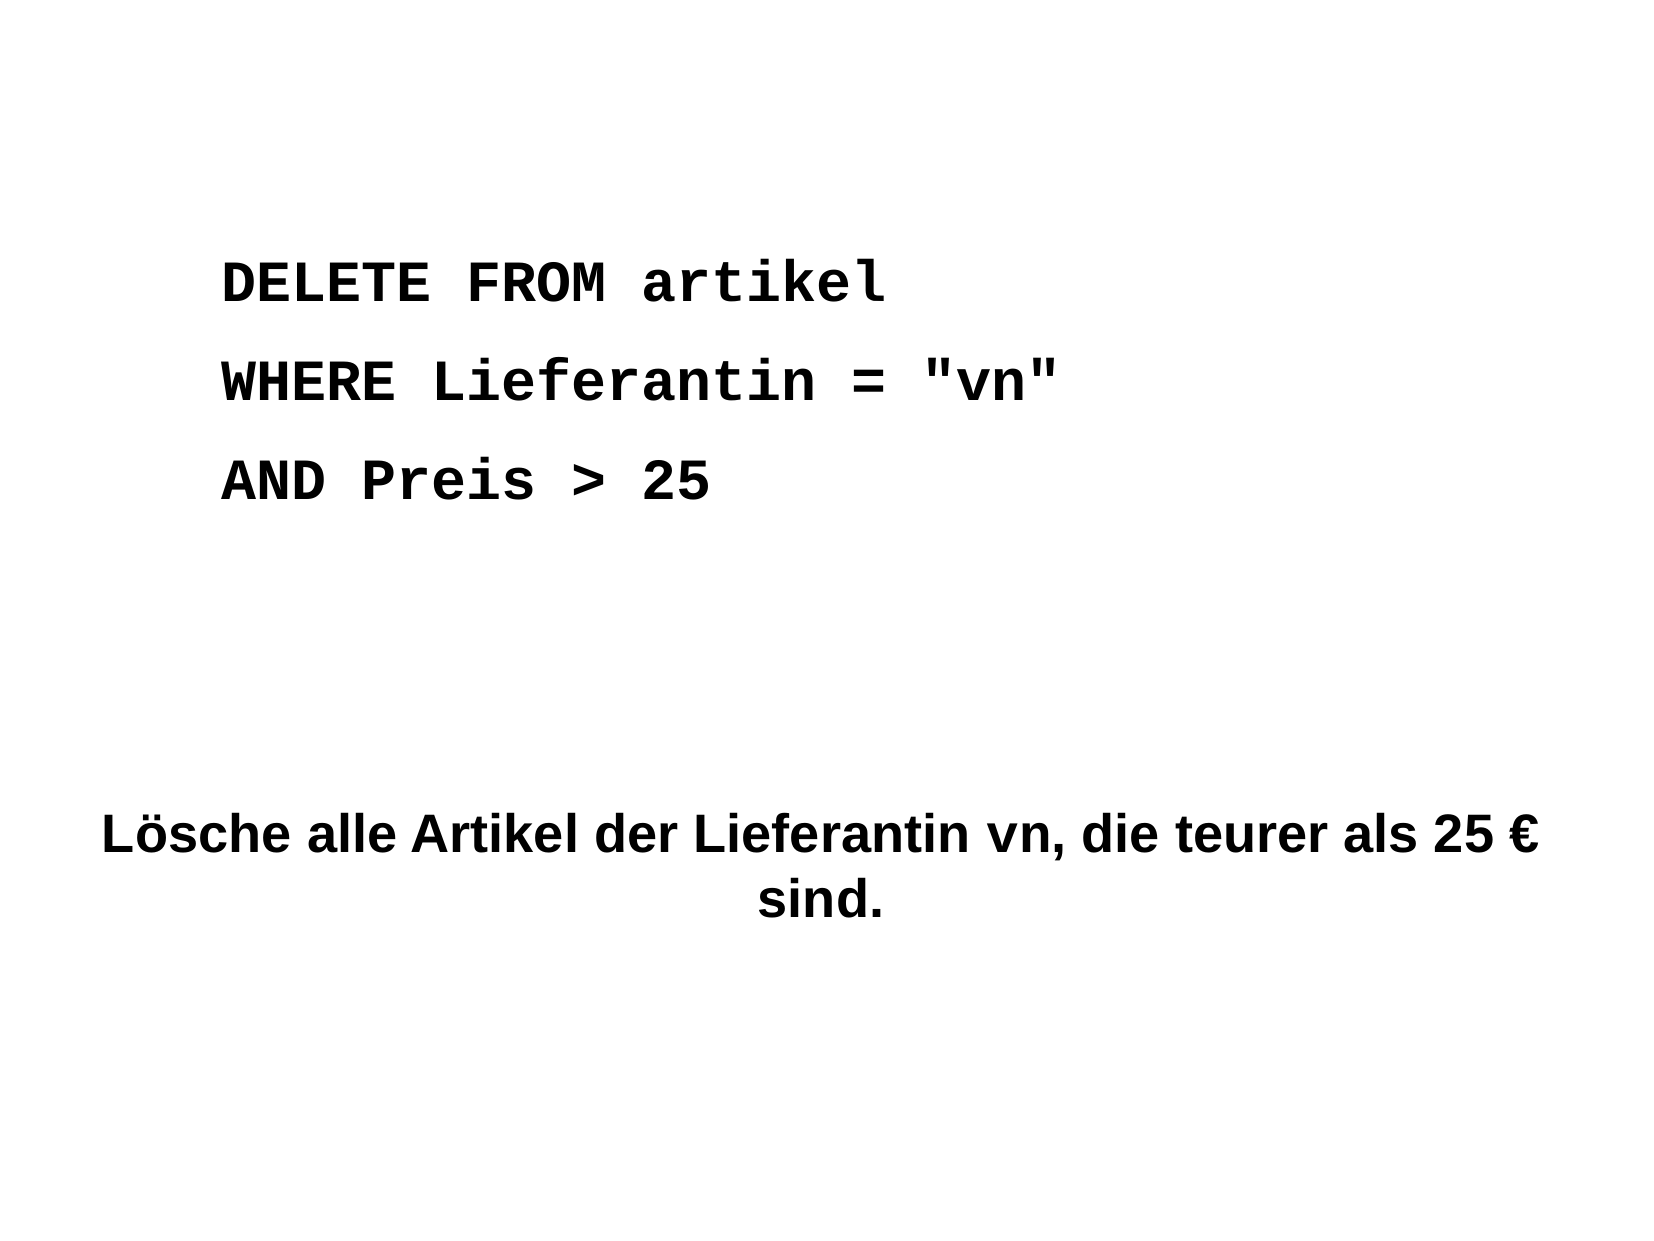

DELETE FROM artikel
WHERE Lieferantin = "vn"
AND Preis > 25
# Lösche alle Artikel der Lieferantin vn, die teurer als 25 € sind.